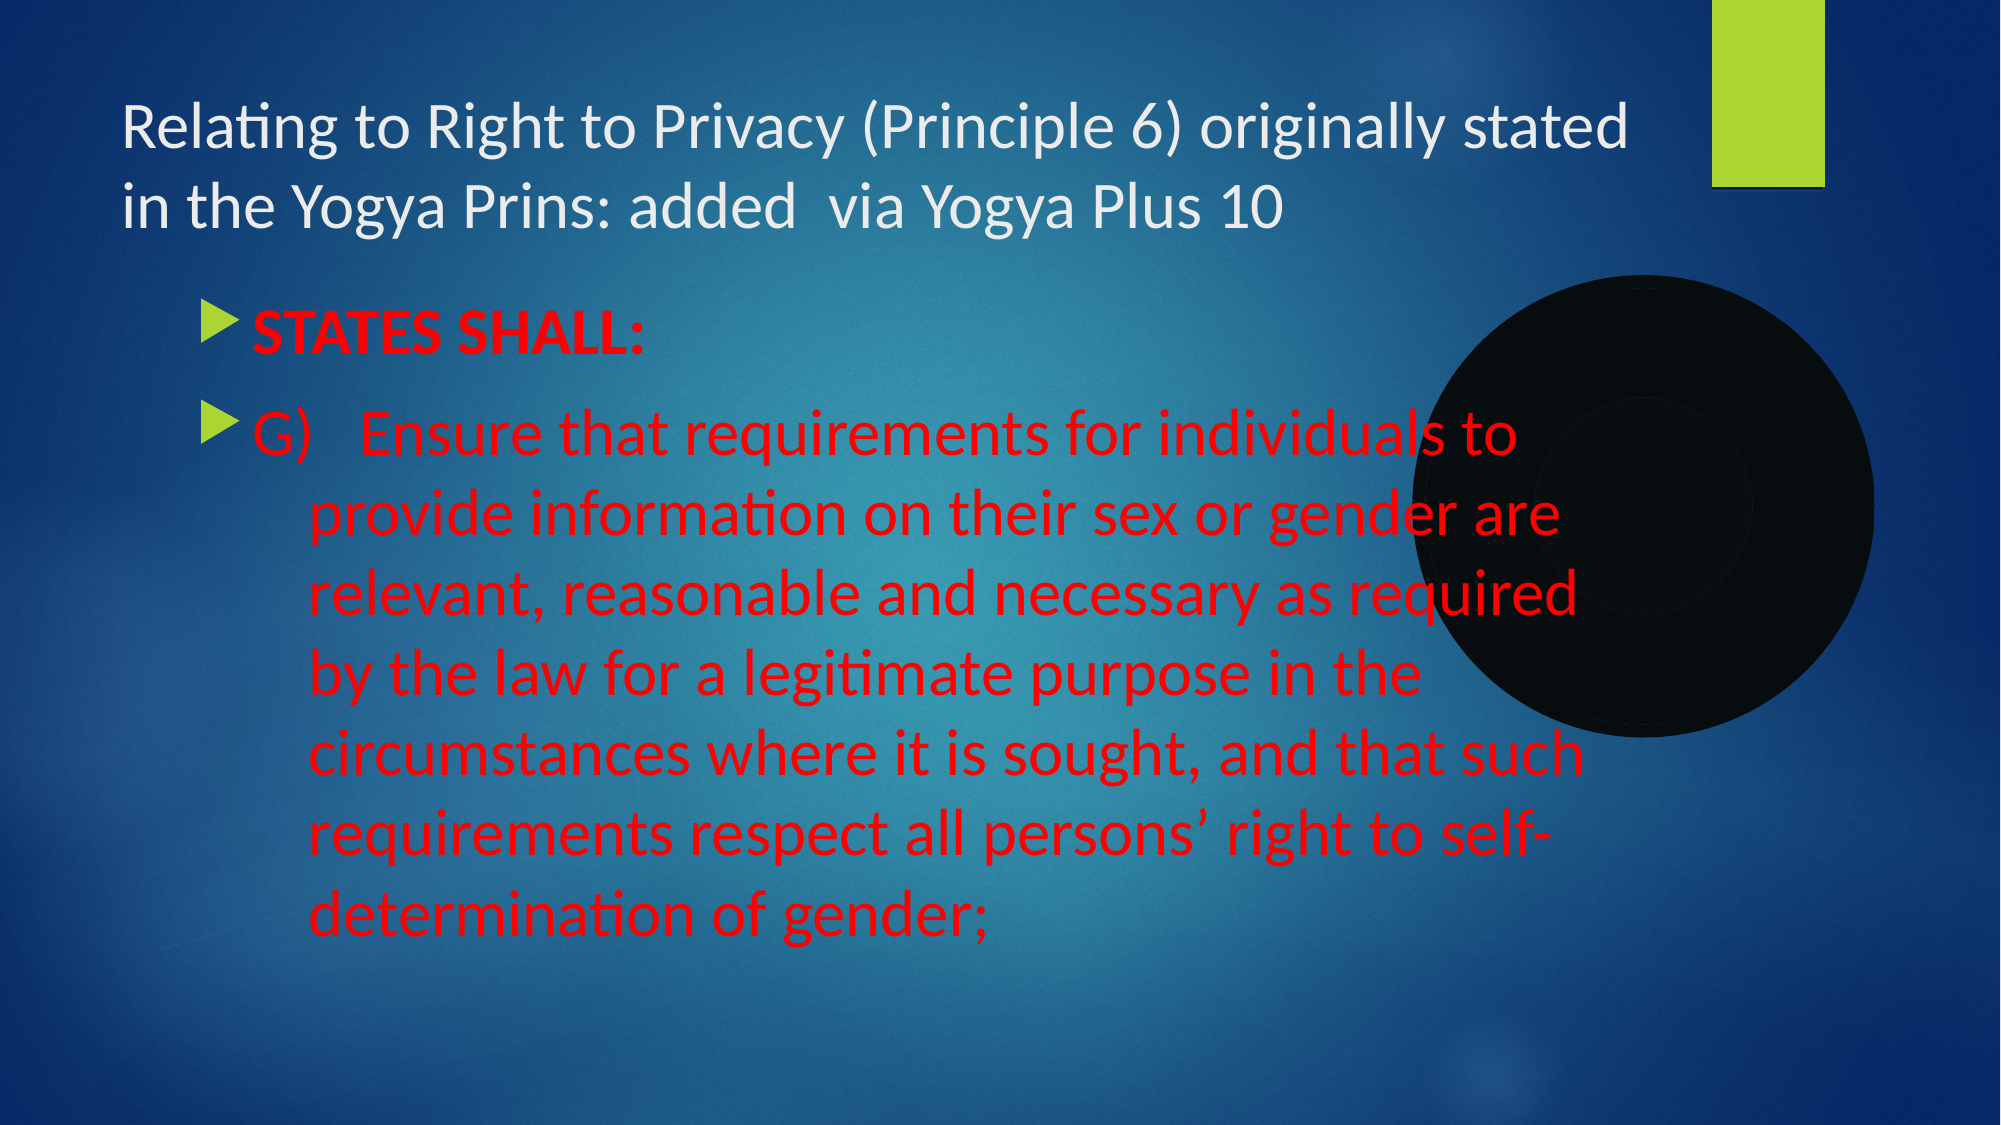

# Relating to Right to Privacy (Principle 6) originally stated in the Yogya Prins: added via Yogya Plus 10
STATES SHALL:
G)   Ensure that requirements for individuals to provide information on their sex or gender are relevant, reasonable and necessary as required by the law for a legitimate purpose in the circumstances where it is sought, and that such requirements respect all persons’ right to self-determination of gender;